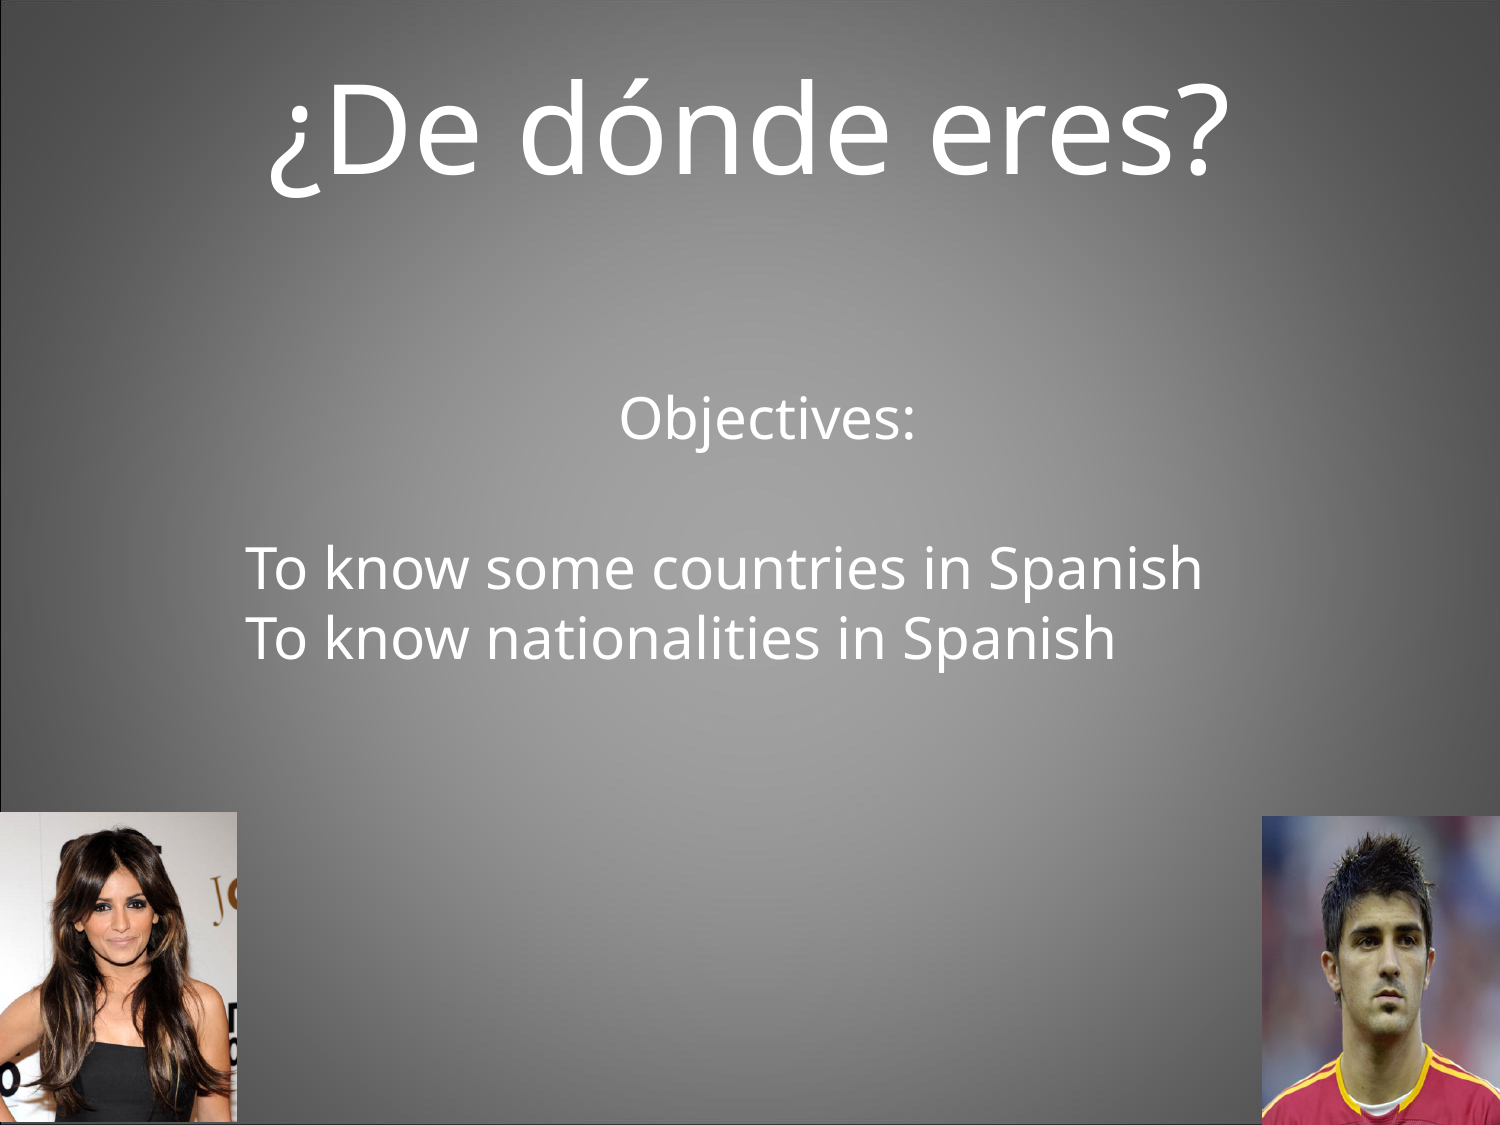

¿De dónde eres?
Objectives:
To know some countries in Spanish
To know nationalities in Spanish